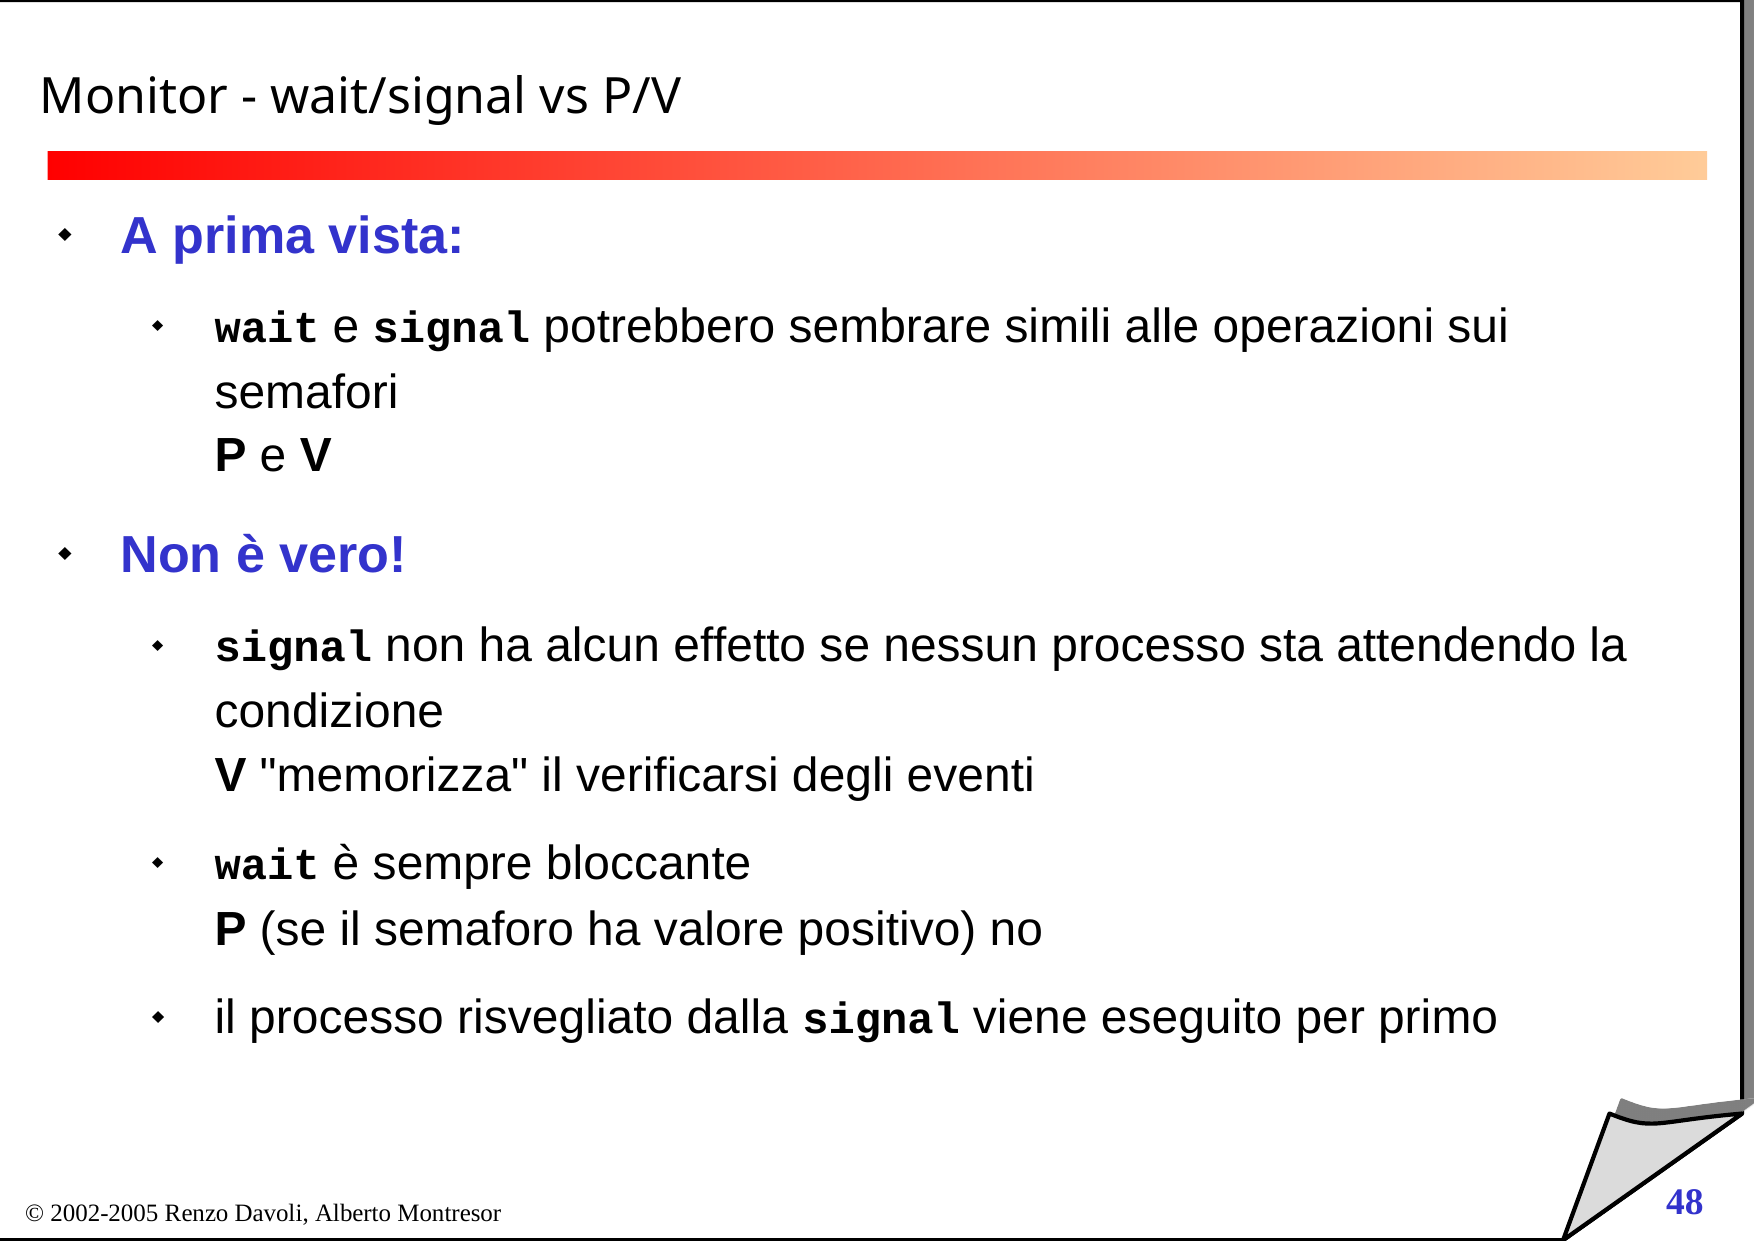

# Monitor - wait/signal vs P/V
A prima vista:
wait e signal potrebbero sembrare simili alle operazioni sui semafori
P e V
Non è vero!
signal non ha alcun effetto se nessun processo sta attendendo la condizione
V "memorizza" il verificarsi degli eventi
wait è sempre bloccante
P (se il semaforo ha valore positivo) no
il processo risvegliato dalla signal viene eseguito per primo